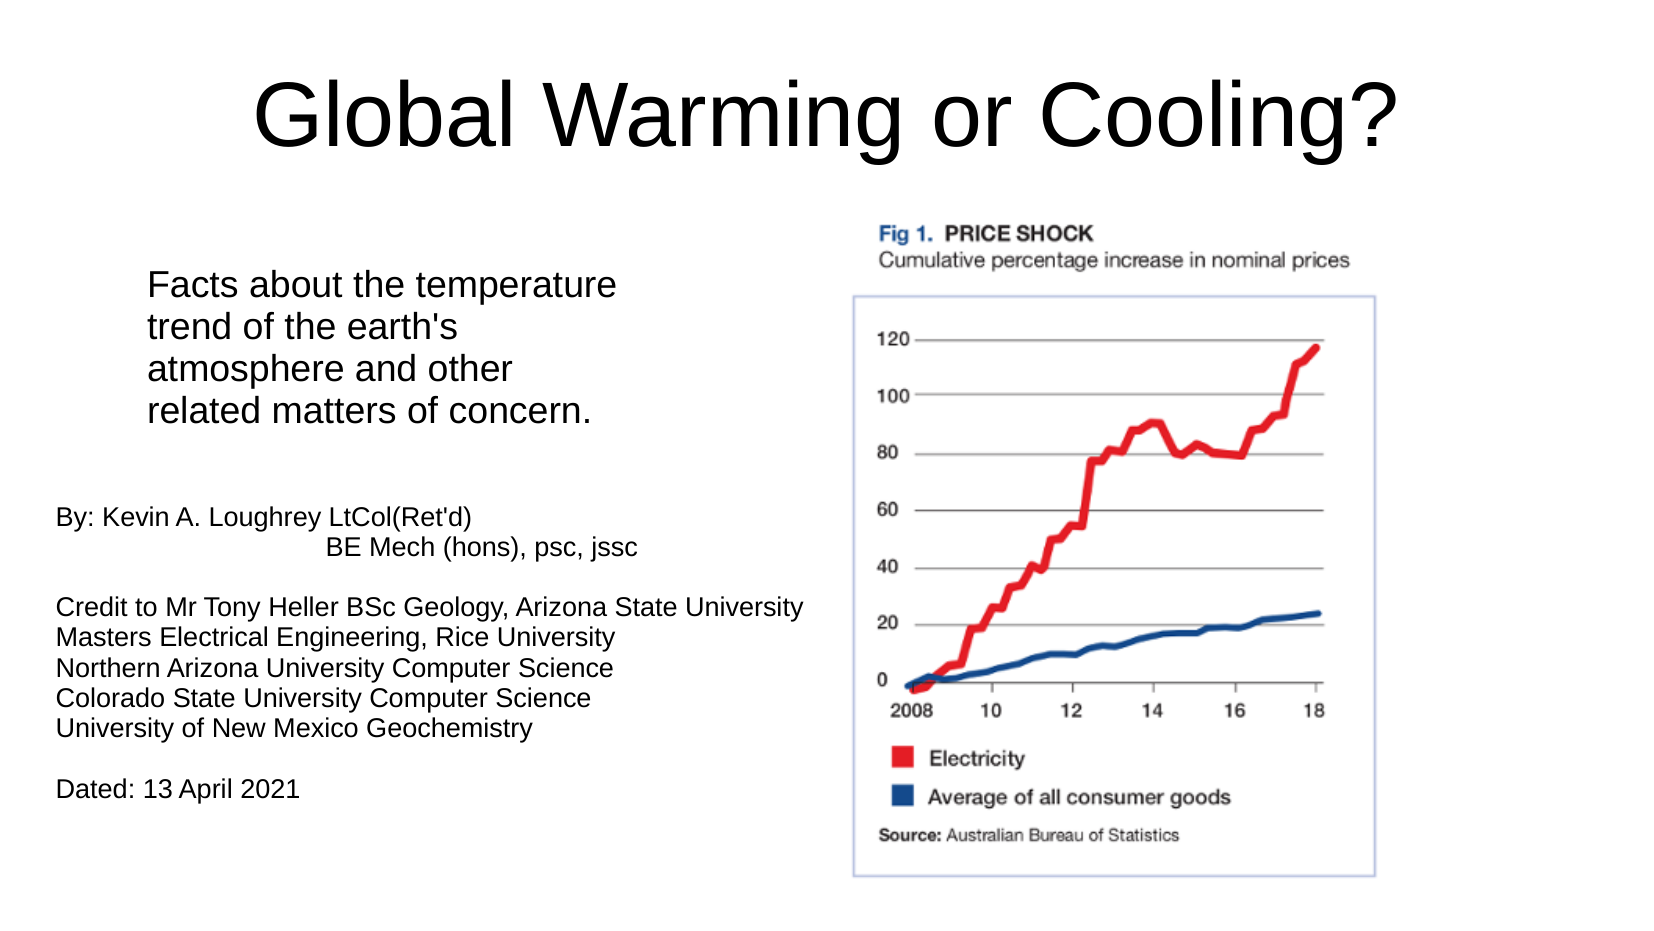

# Global Warming or Cooling?
Facts about the temperature trend of the earth's atmosphere and other related matters of concern.
By: Kevin A. Loughrey LtCol(Ret'd)
 BE Mech (hons), psc, jssc
Credit to Mr Tony Heller BSc Geology, Arizona State University
Masters Electrical Engineering, Rice University
Northern Arizona University Computer Science
Colorado State University Computer Science
University of New Mexico Geochemistry
Dated: 13 April 2021